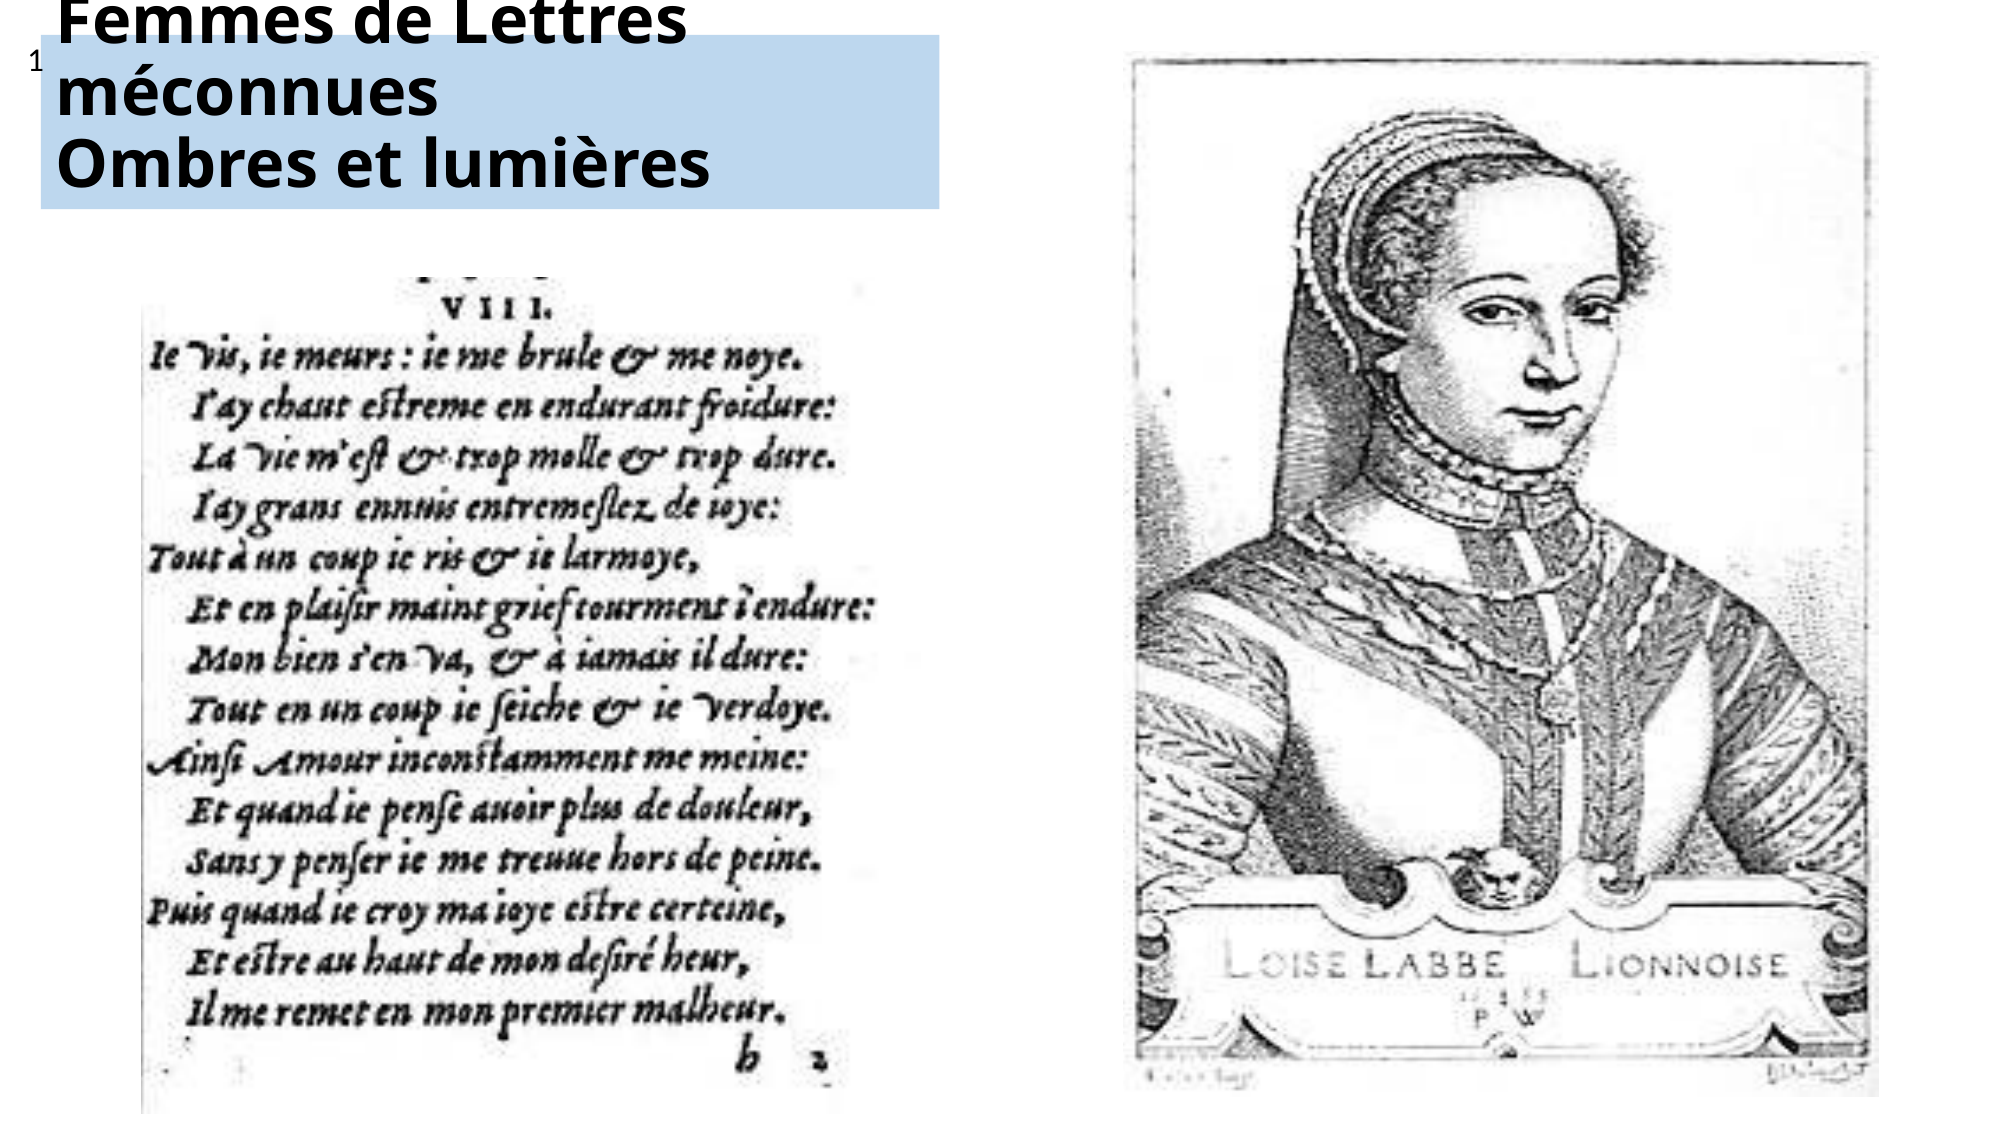

1
# Femmes de Lettres méconnues Ombres et lumières